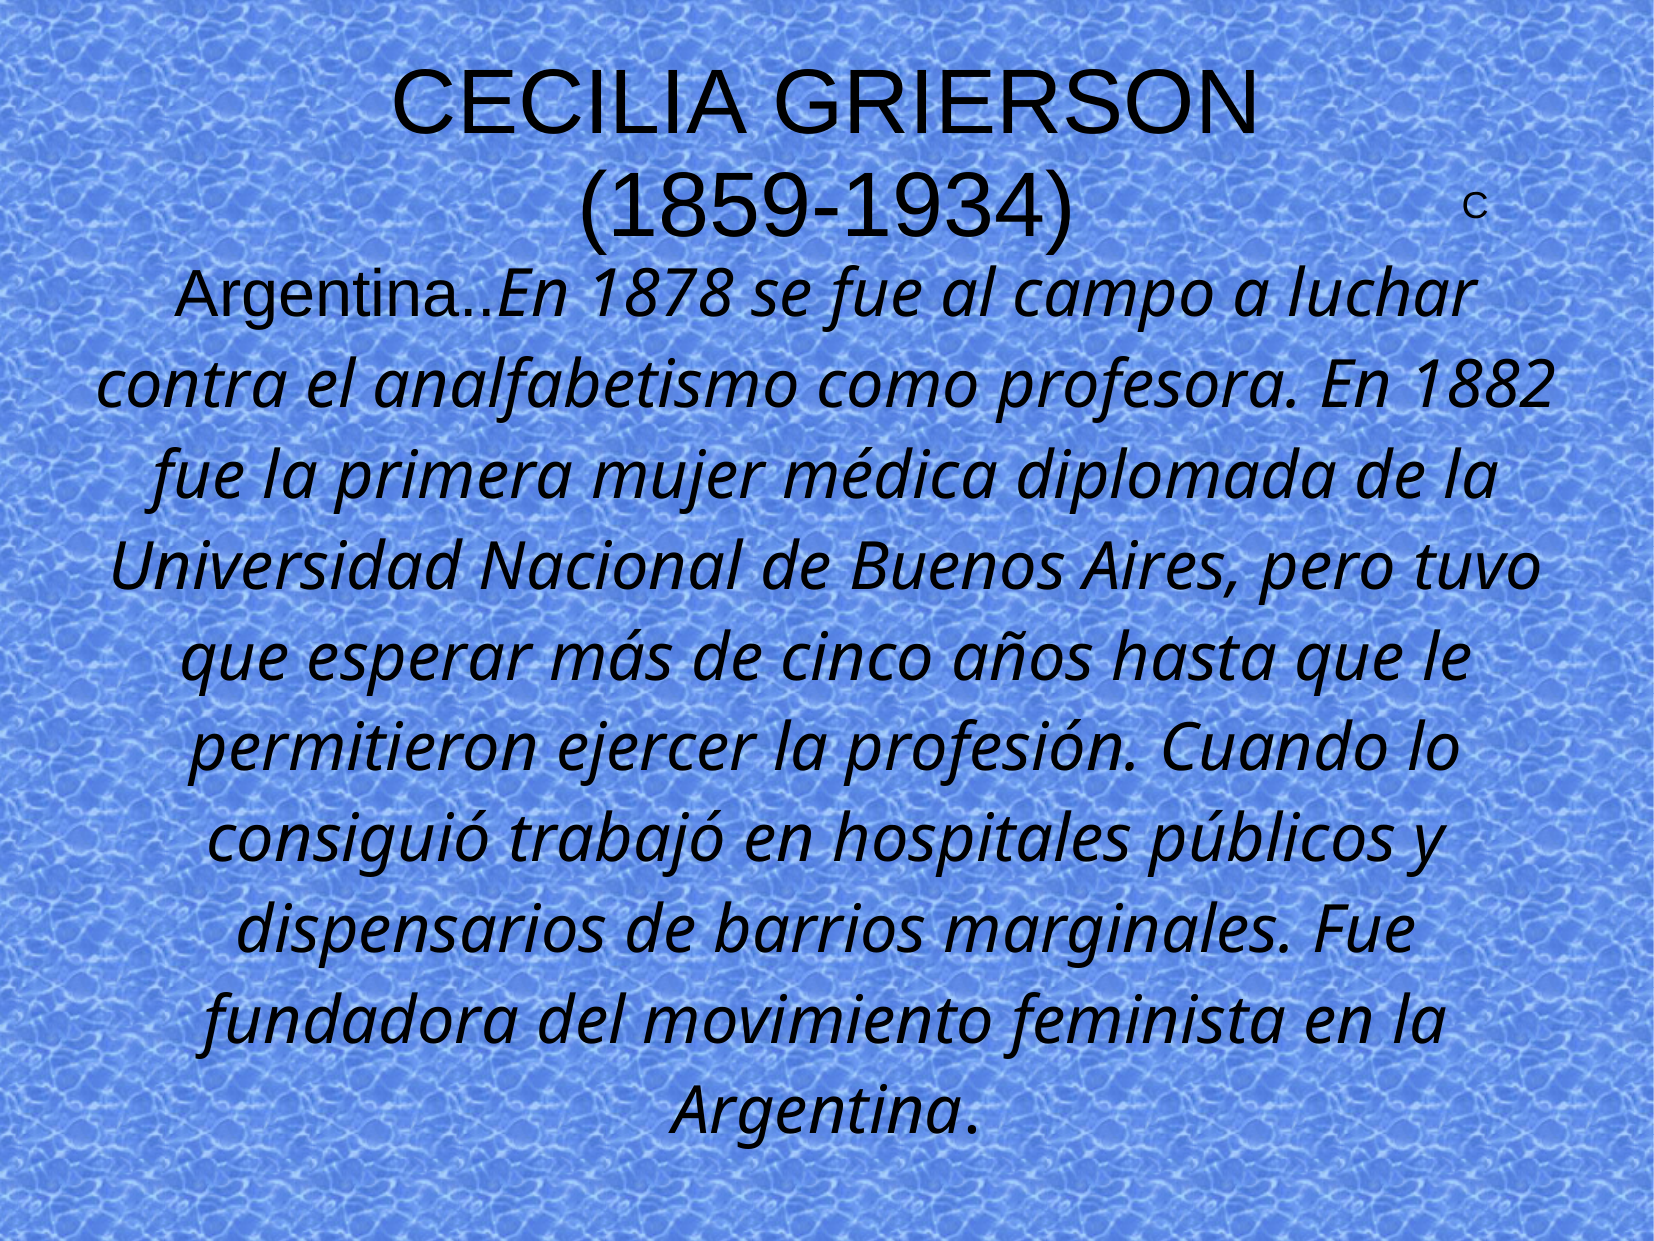

# CECILIA GRIERSON (1859-1934)
C
Argentina..En 1878 se fue al campo a luchar contra el analfabetismo como profesora. En 1882 fue la primera mujer médica diplomada de la Universidad Nacional de Buenos Aires, pero tuvo que esperar más de cinco años hasta que le permitieron ejercer la profesión. Cuando lo consiguió trabajó en hospitales públicos y dispensarios de barrios marginales. Fue fundadora del movimiento feminista en la Argentina.